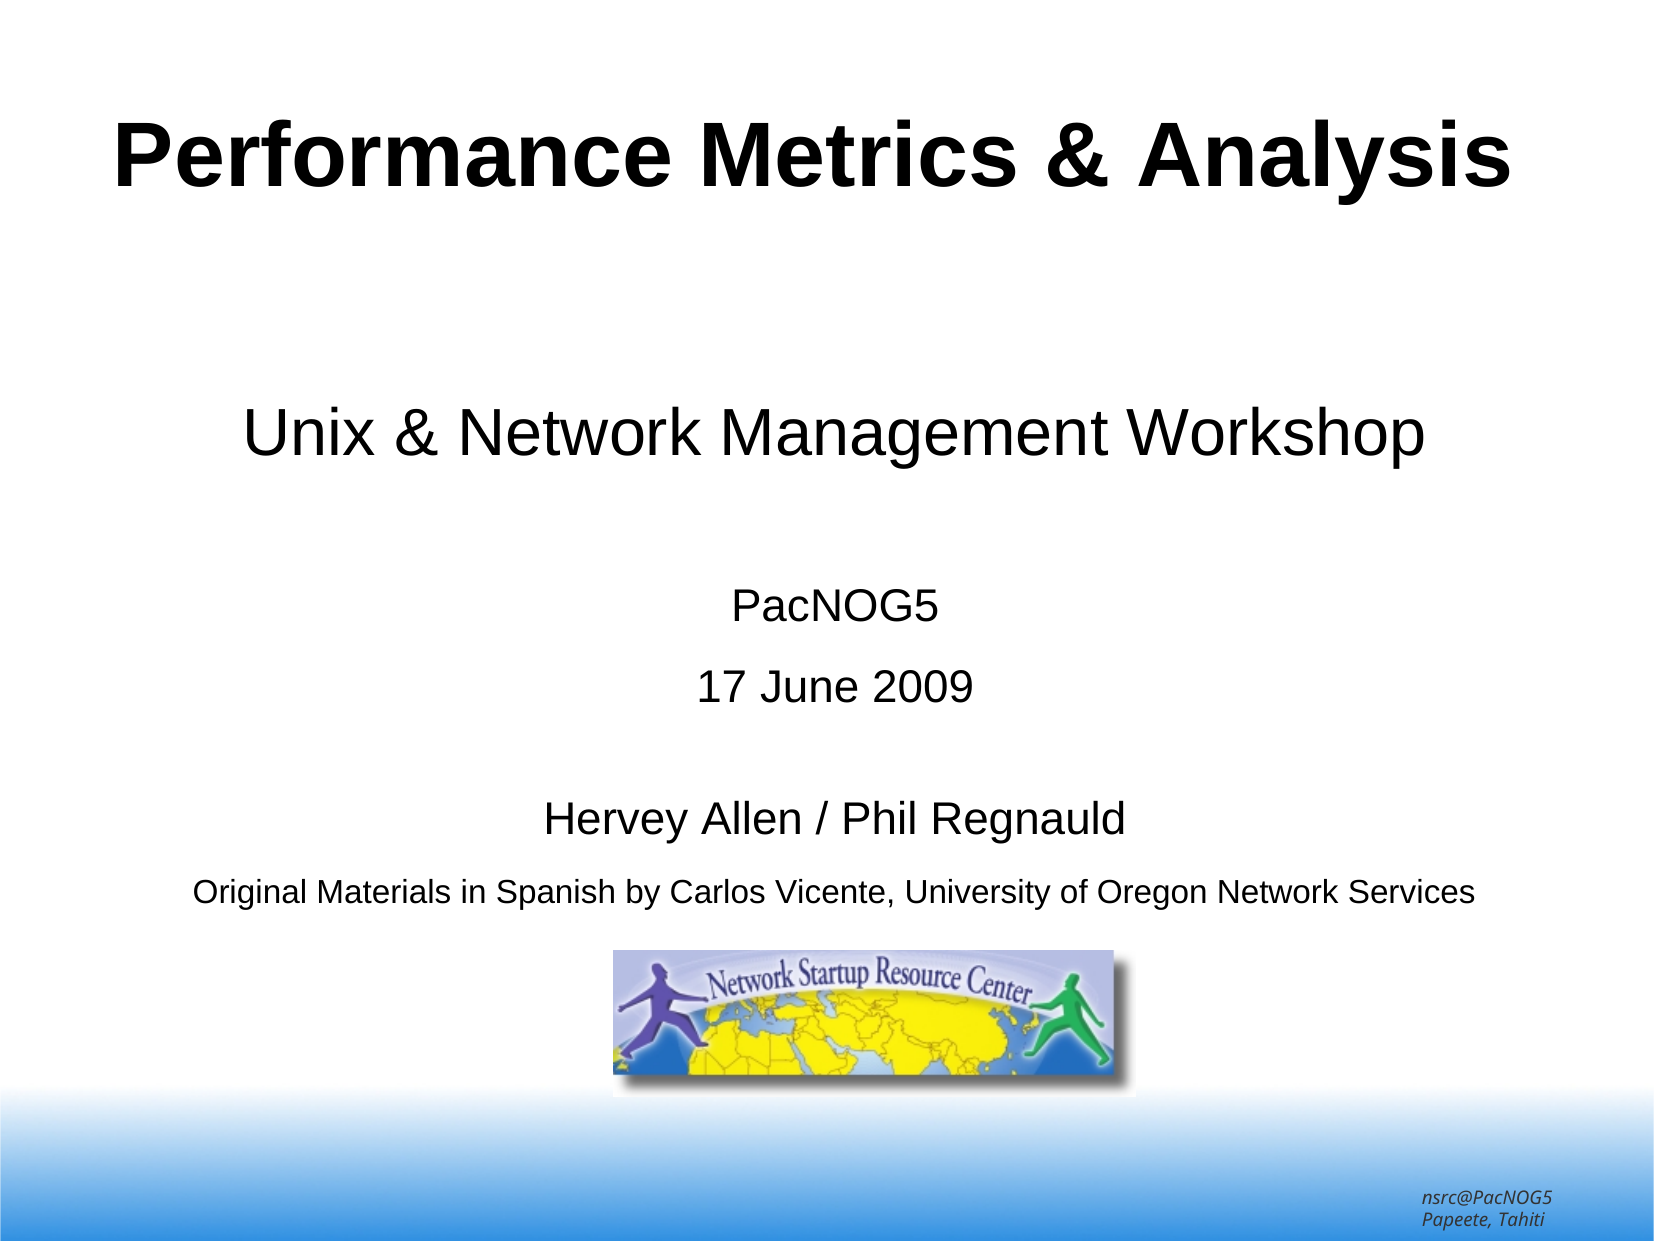

# Performance Metrics & Analysis
Unix & Network Management Workshop
PacNOG5
17 June 2009
Hervey Allen / Phil Regnauld
Original Materials in Spanish by Carlos Vicente, University of Oregon Network Services